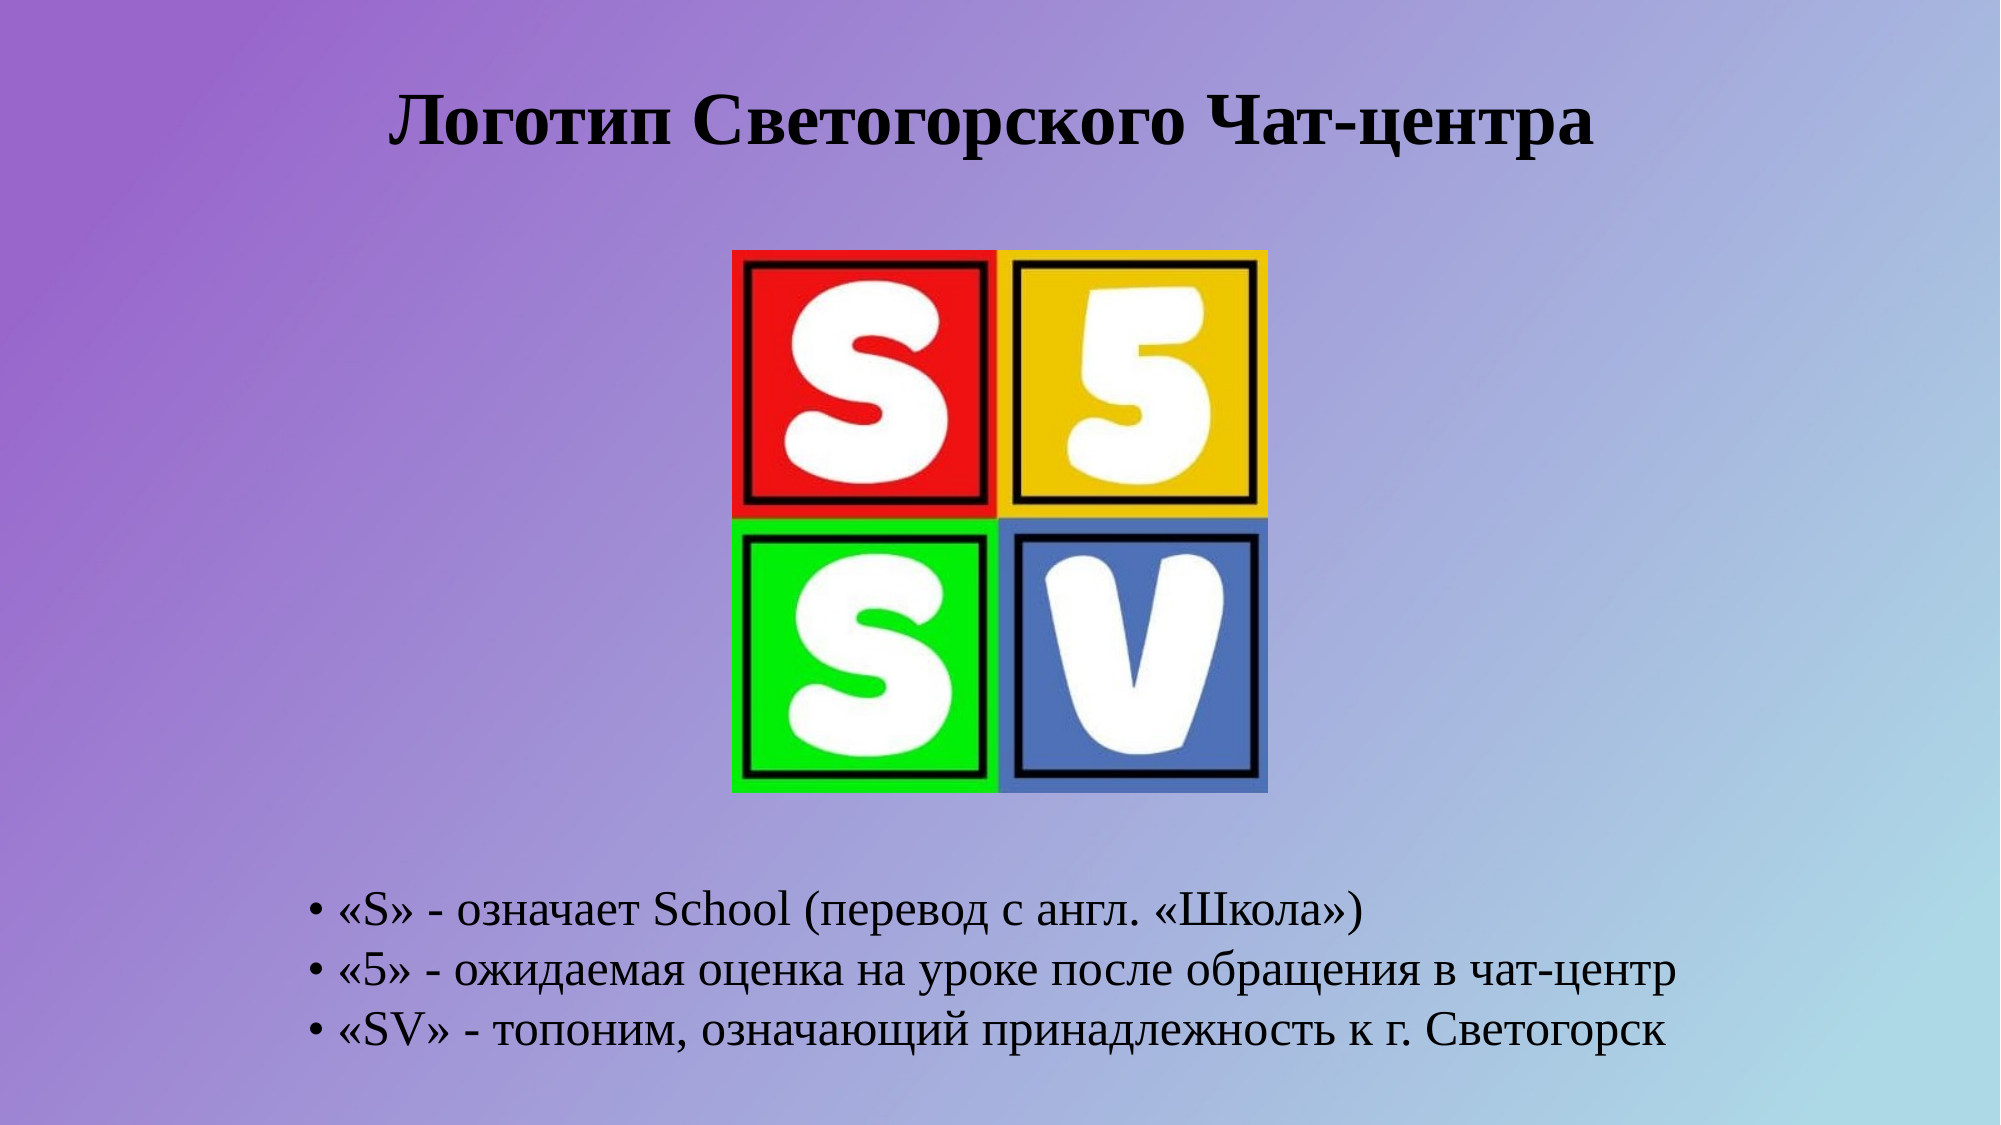

#
Логотип Светогорского Чат-центра
• «S» - означает School (перевод с англ. «Школа»)
• «5» - ожидаемая оценка на уроке после обращения в чат-центр
• «SV» - топоним, означающий принадлежность к г. Светогорск